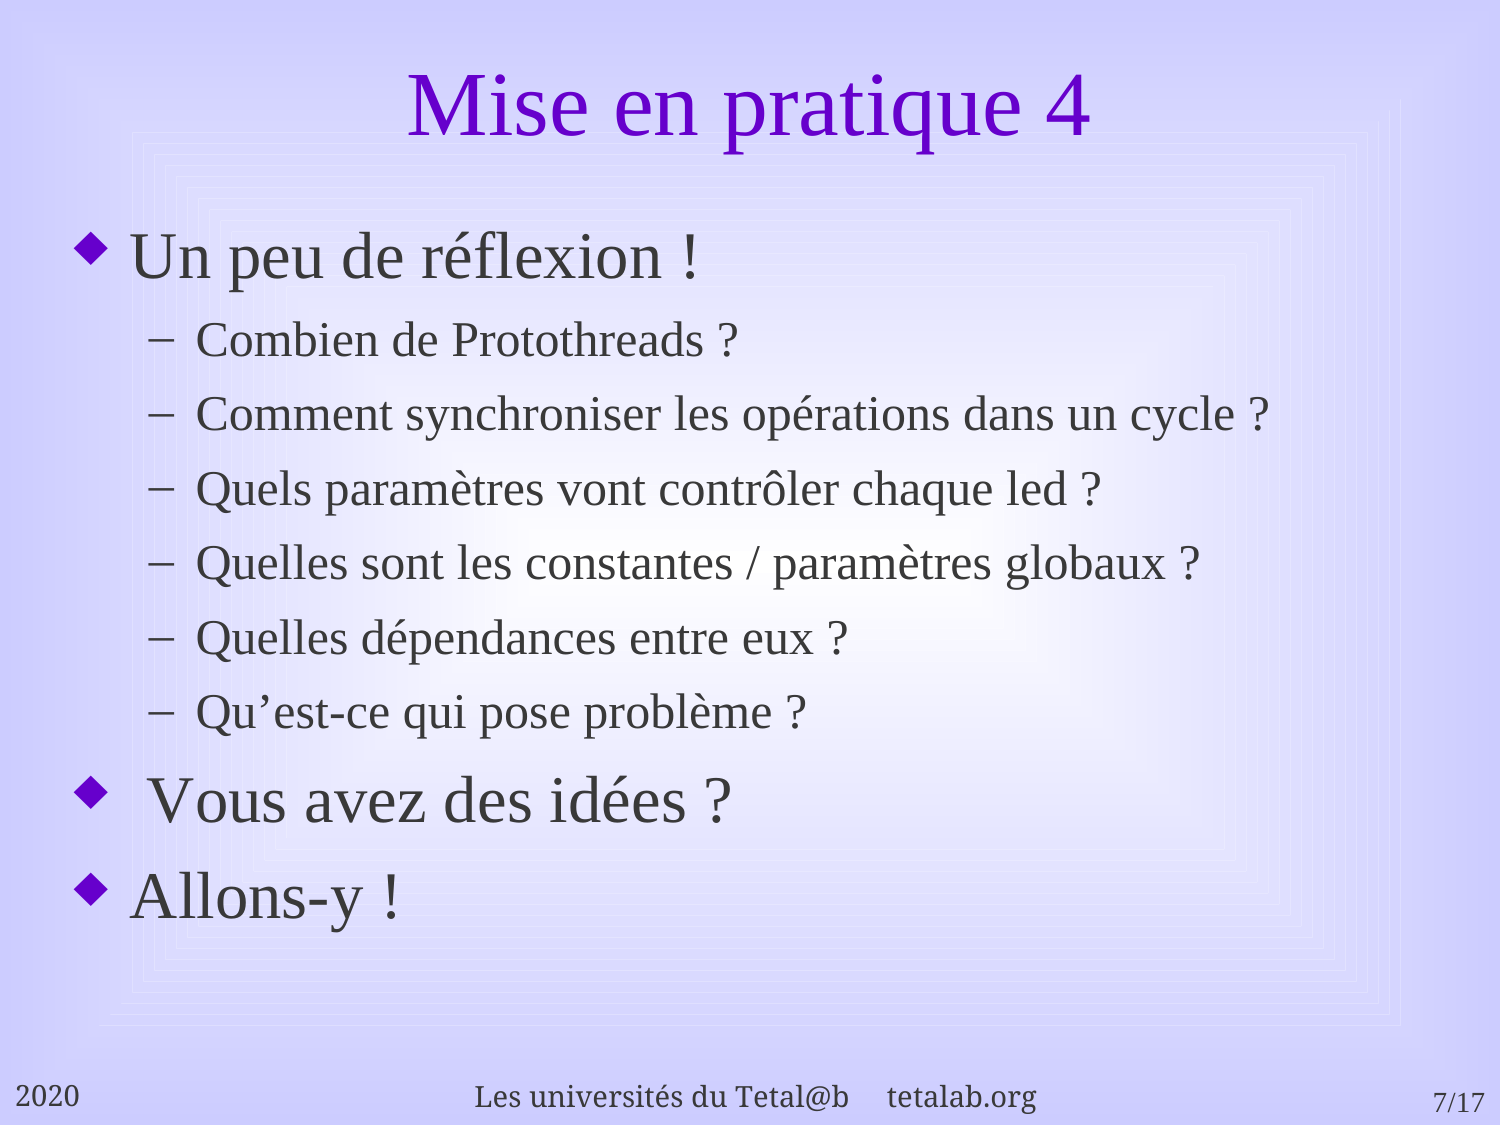

# Mise en pratique 4
Un peu de réflexion !
Combien de Protothreads ?
Comment synchroniser les opérations dans un cycle ?
Quels paramètres vont contrôler chaque led ?
Quelles sont les constantes / paramètres globaux ?
Quelles dépendances entre eux ?
Qu’est-ce qui pose problème ?
 Vous avez des idées ?
Allons-y !
2020
Les universités du Tetal@b tetalab.org
7